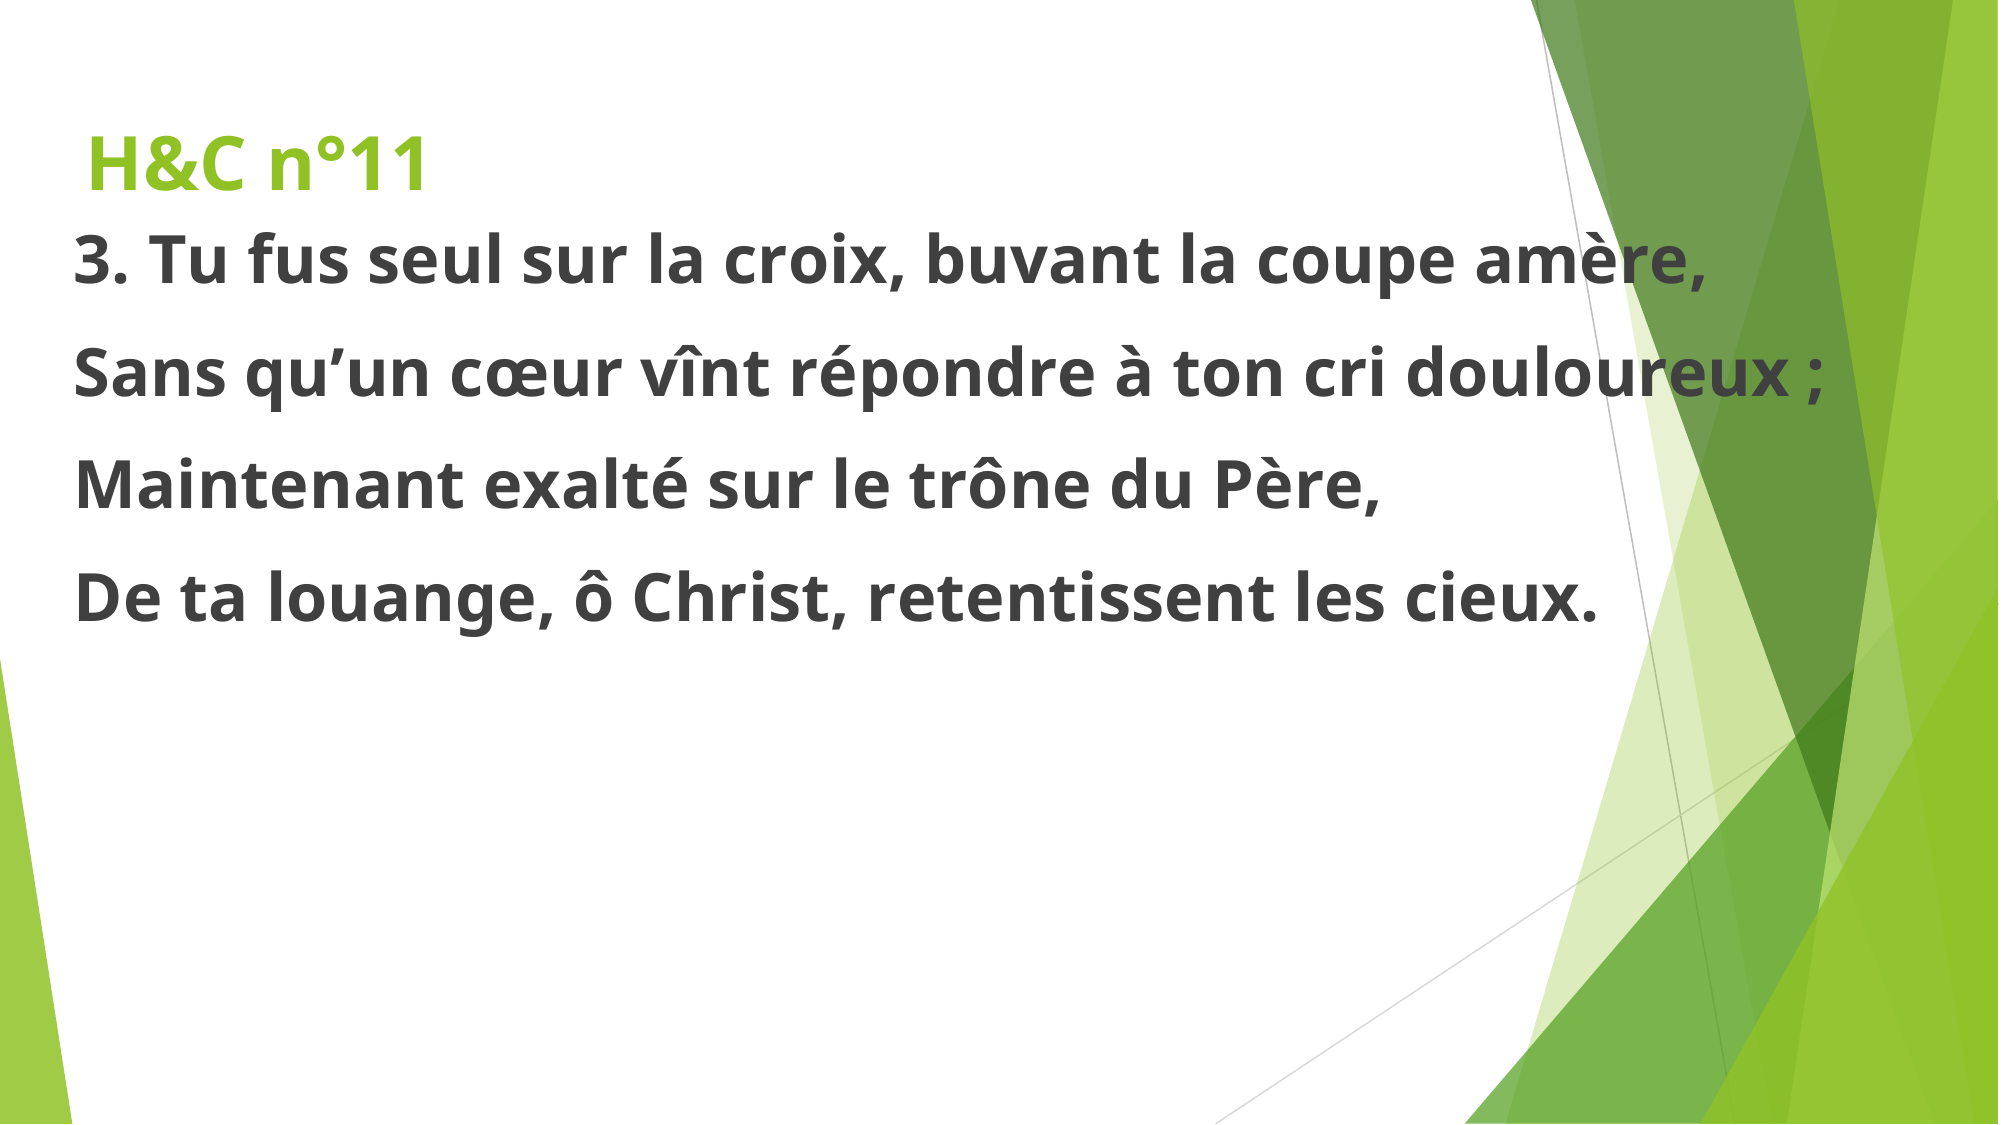

H&C n°11
3. Tu fus seul sur la croix, buvant la coupe amère,
Sans qu’un cœur vînt répondre à ton cri douloureux ;
Maintenant exalté sur le trône du Père,
De ta louange, ô Christ, retentissent les cieux.